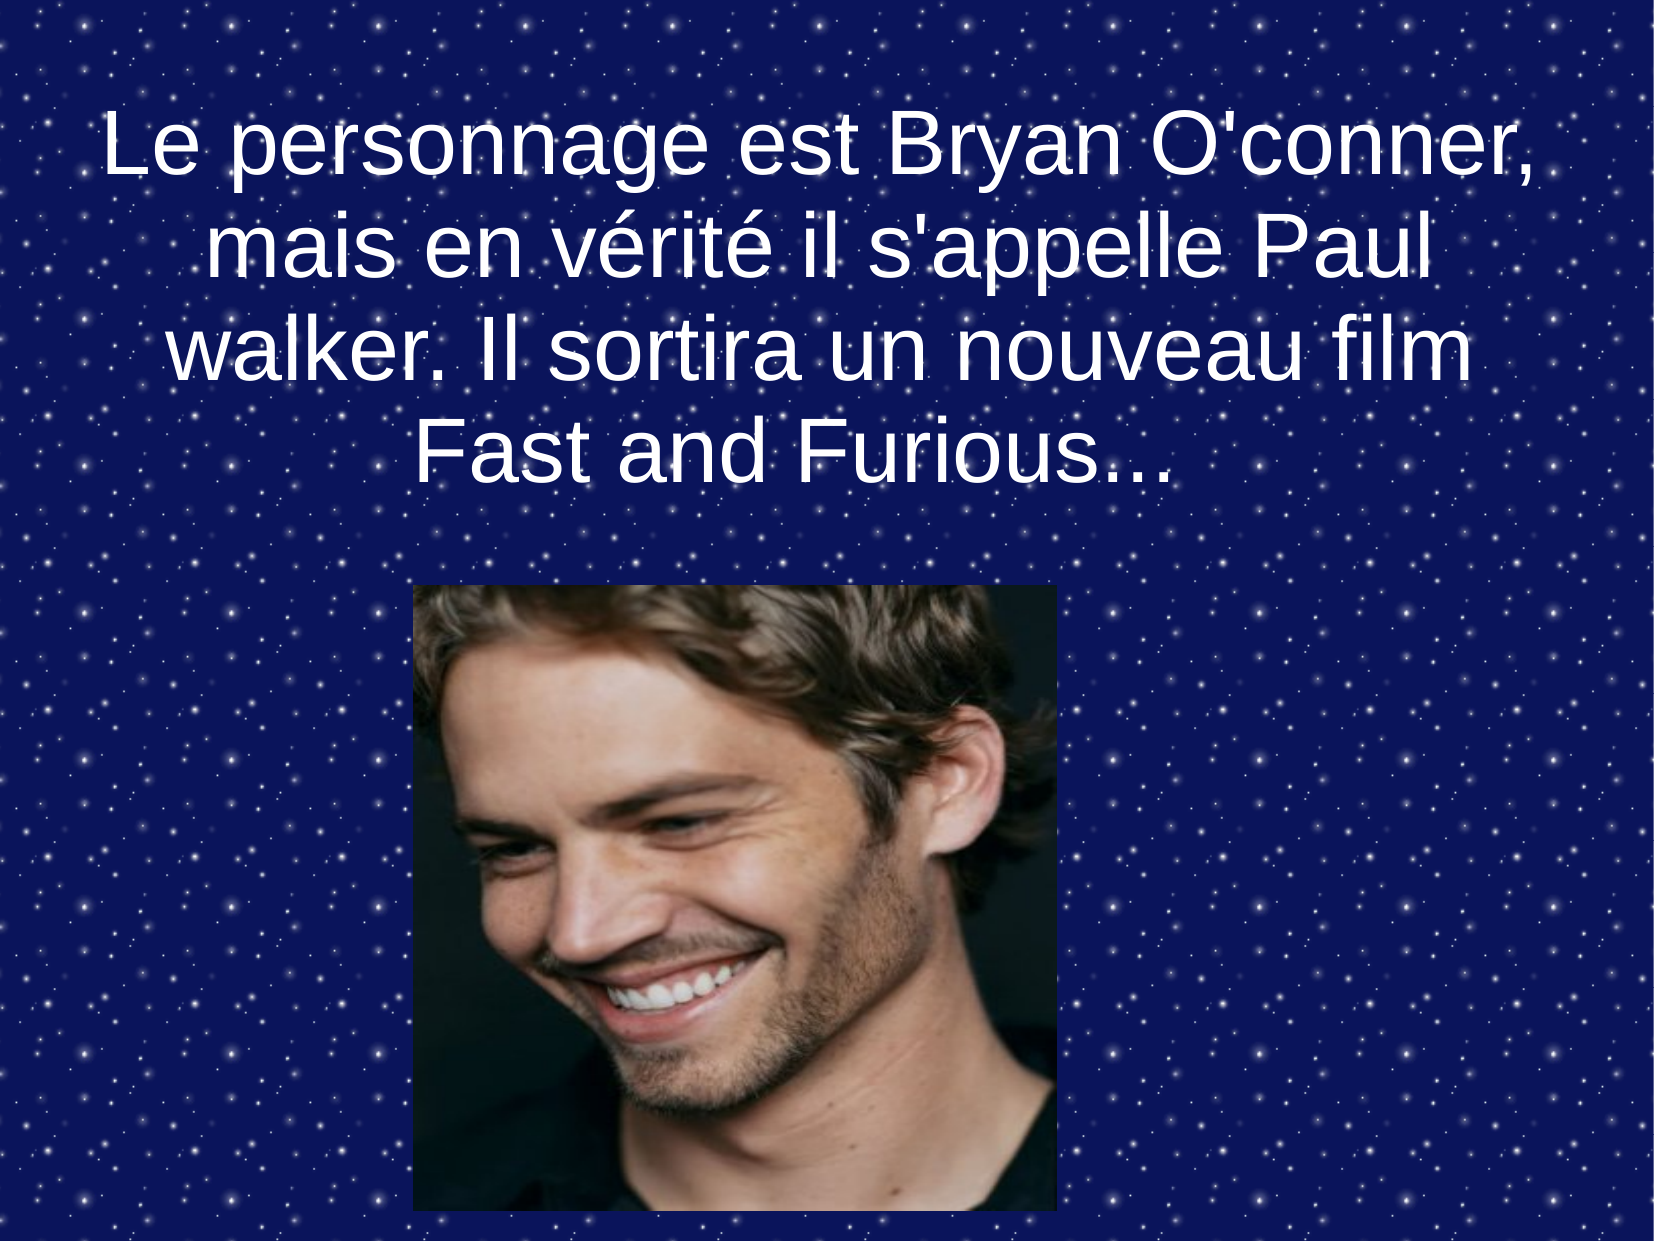

# Le personnage est Bryan O'conner, mais en vérité il s'appelle Paul walker. Il sortira un nouveau film Fast and Furious...